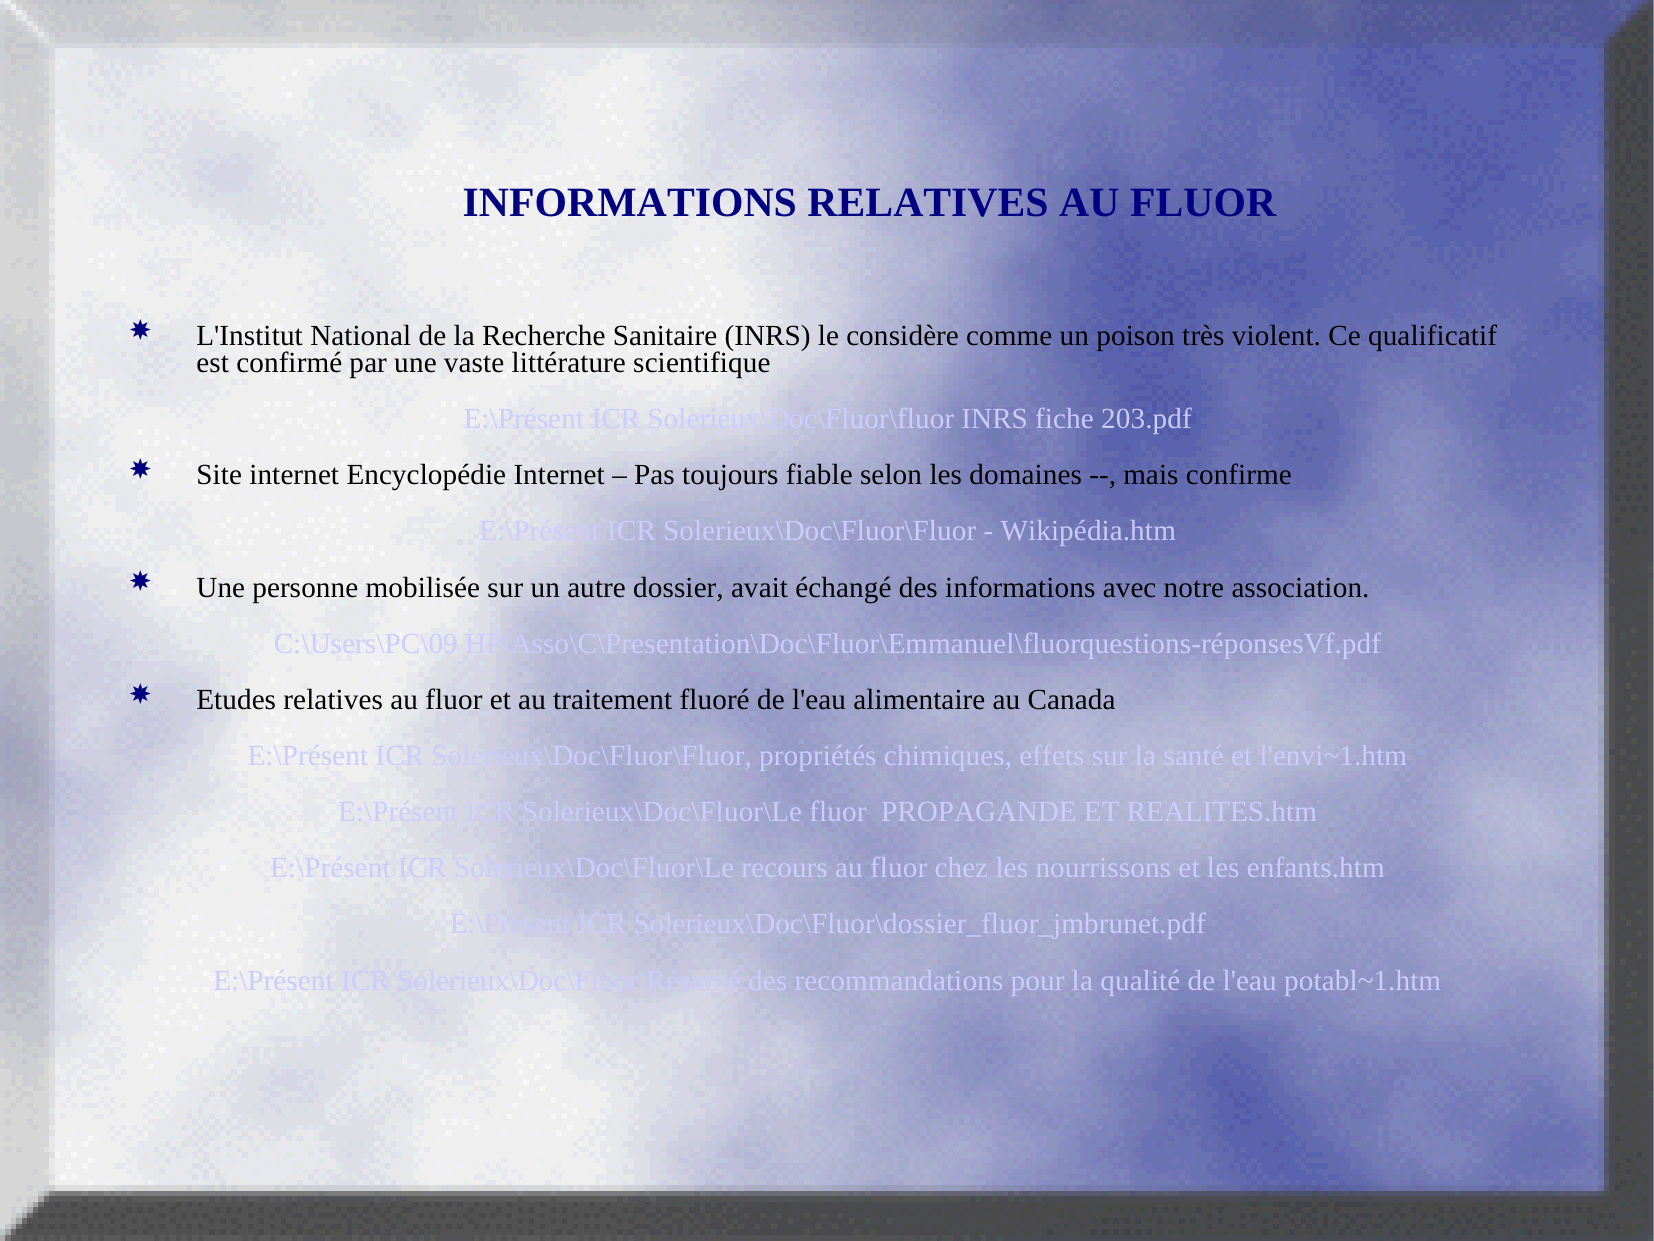

# INFORMATIONS RELATIVES AU FLUOR
L'Institut National de la Recherche Sanitaire (INRS) le considère comme un poison très violent. Ce qualificatif est confirmé par une vaste littérature scientifique
E:\Présent ICR Solerieux\Doc\Fluor\fluor INRS fiche 203.pdf
Site internet Encyclopédie Internet – Pas toujours fiable selon les domaines --, mais confirme
E:\Présent ICR Solerieux\Doc\Fluor\Fluor - Wikipédia.htm
Une personne mobilisée sur un autre dossier, avait échangé des informations avec notre association.
C:\Users\PC\09 HP\Asso\C\Presentation\Doc\Fluor\Emmanuel\fluorquestions-réponsesVf.pdf
Etudes relatives au fluor et au traitement fluoré de l'eau alimentaire au Canada
E:\Présent ICR Solerieux\Doc\Fluor\Fluor, propriétés chimiques, effets sur la santé et l'envi~1.htm
E:\Présent ICR Solerieux\Doc\Fluor\Le fluor PROPAGANDE ET REALITES.htm
E:\Présent ICR Solerieux\Doc\Fluor\Le recours au fluor chez les nourrissons et les enfants.htm
E:\Présent ICR Solerieux\Doc\Fluor\dossier_fluor_jmbrunet.pdf
E:\Présent ICR Solerieux\Doc\Fluor\Résumé des recommandations pour la qualité de l'eau potabl~1.htm